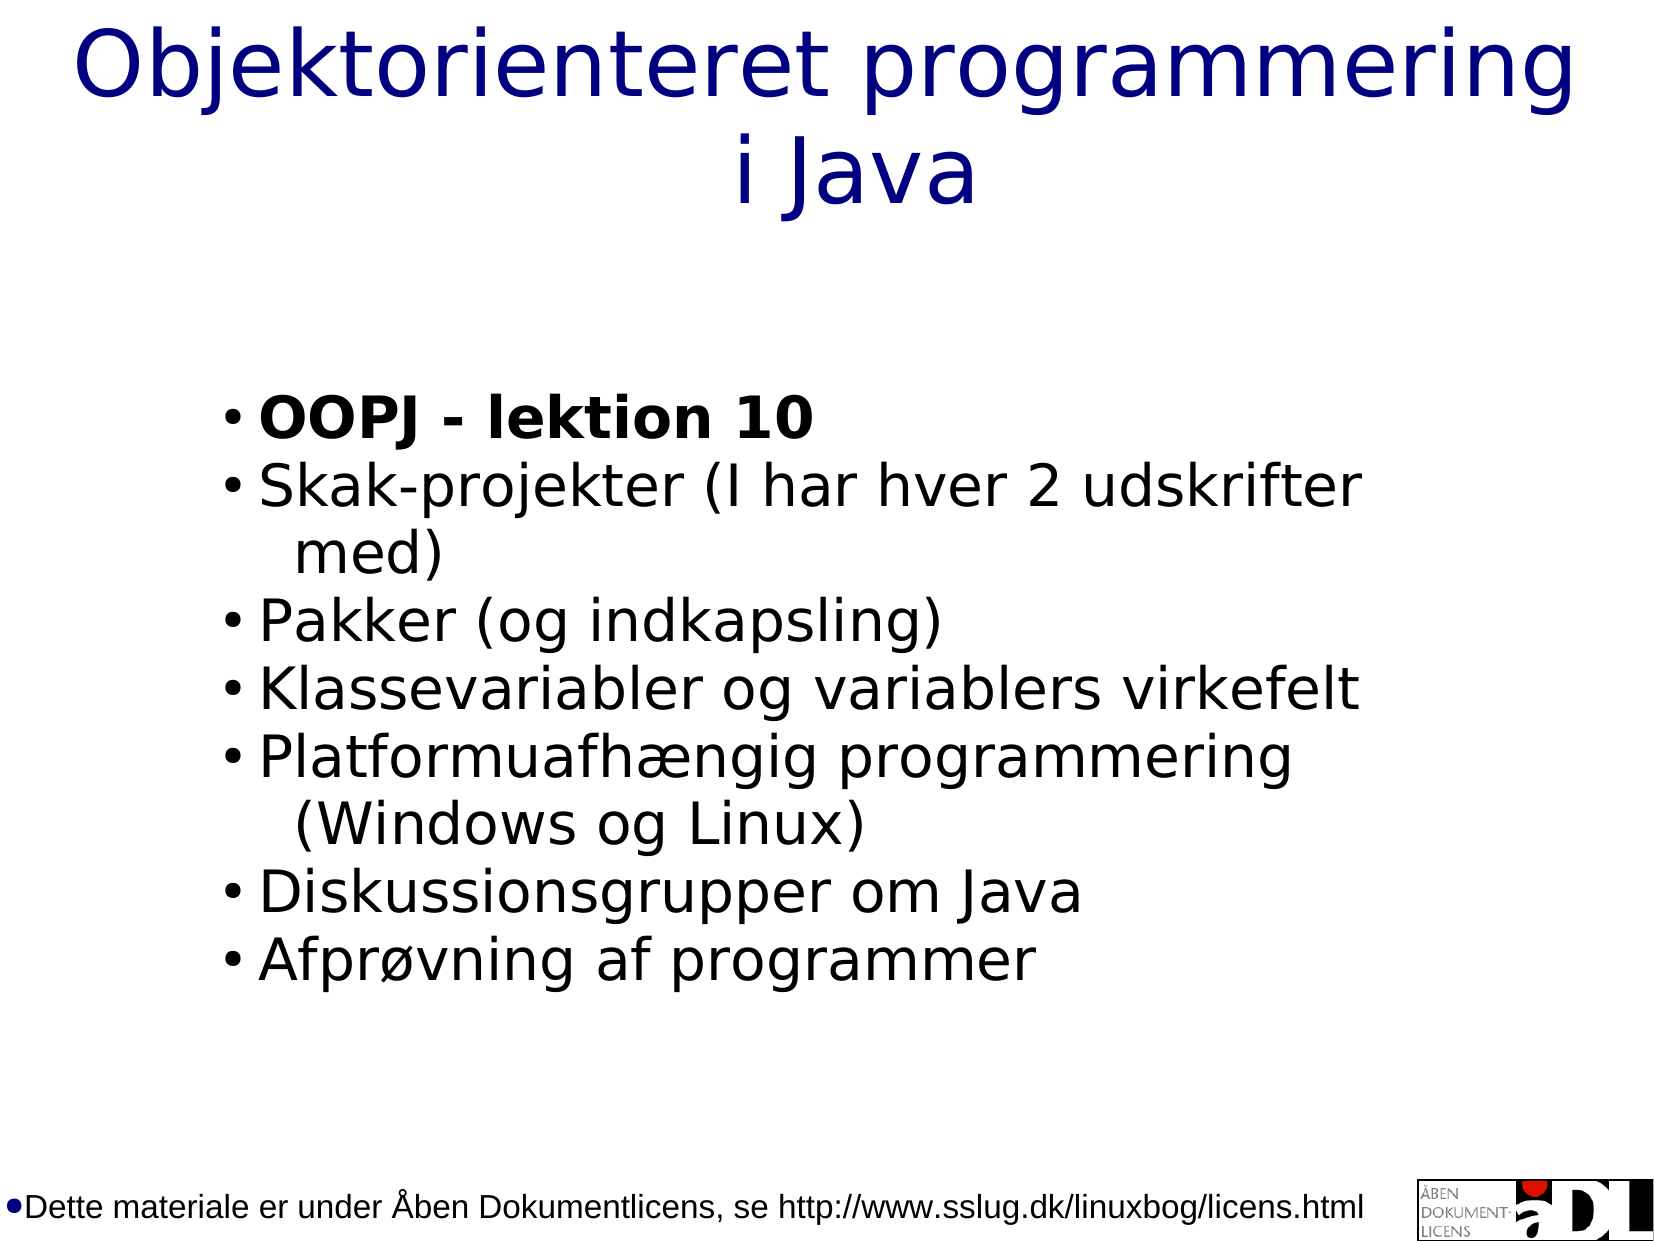

# Objektorienteret programmering i Java
OOPJ - lektion 10
Skak-projekter (I har hver 2 udskrifter med)
Pakker (og indkapsling)
Klassevariabler og variablers virkefelt
Platformuafhængig programmering
(Windows og Linux)
Diskussionsgrupper om Java
Afprøvning af programmer
Dette materiale er under Åben Dokumentlicens, se http://www.sslug.dk/linuxbog/licens.html